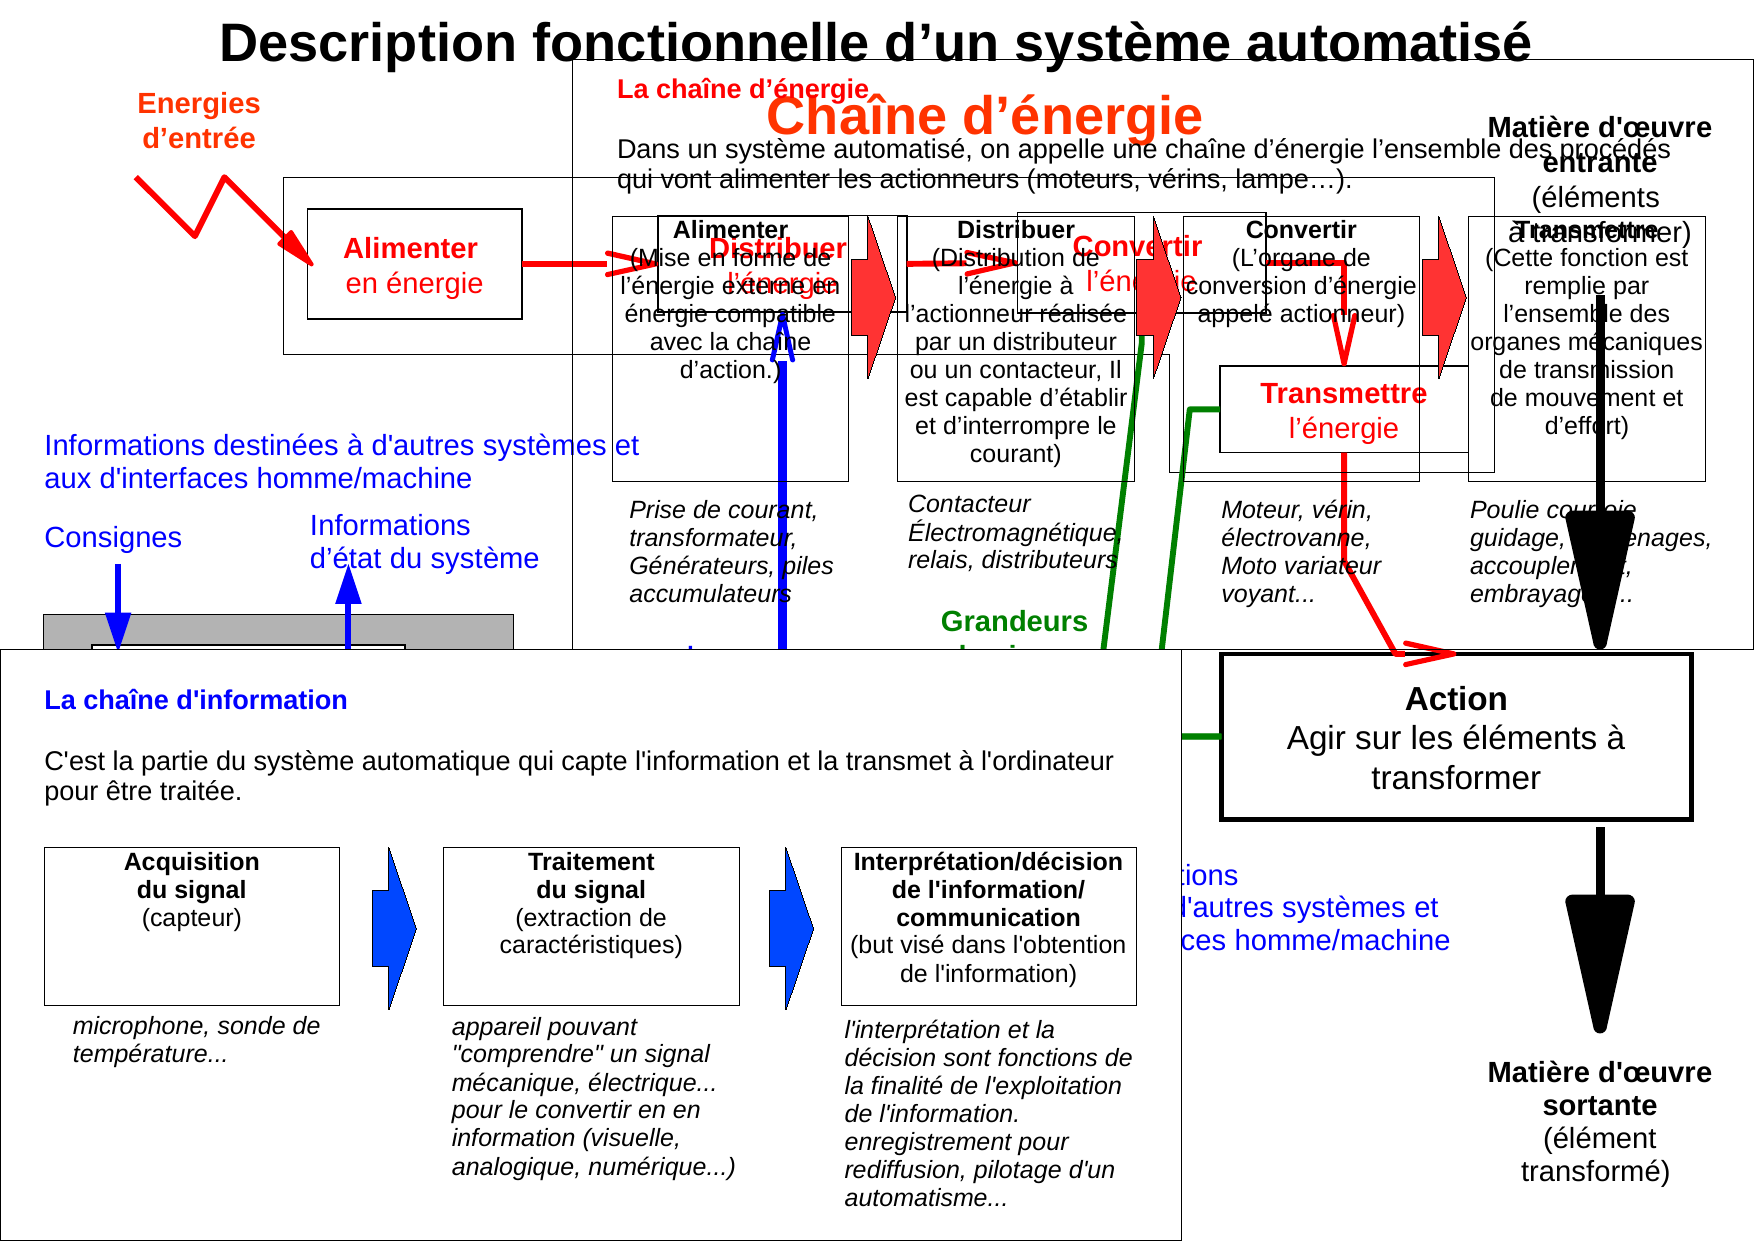

Description fonctionnelle d’un système automatisé
La chaîne d’énergie
Dans un système automatisé, on appelle une chaîne d’énergie l’ensemble des procédés qui vont alimenter les actionneurs (moteurs, vérins, lampe…).
Alimenter
(Mise en forme de l’énergie externe en énergie compatible avec la chaîne d’action.)
Prise de courant, transformateur,
Générateurs, piles
accumulateurs
Distribuer
(Distribution de l’énergie à l’actionneur réalisée par un distributeur ou un contacteur, Il est capable d’établir et d’interrompre le
courant)
Contacteur
Électromagnétique, relais, distributeurs
Convertir
(L’organe de conversion d’énergie appelé actionneur)
Moteur, vérin, électrovanne,
Moto variateur
voyant...
Transmettre
(Cette fonction est remplie par l’ensemble des organes mécaniques de transmission
de mouvement et d’effort)
Poulie courroie guidage, engrenages, accouplement, embrayage…..
Chaîne d’énergie
Energies d’entrée
Alimenter
en énergie
Convertir
l’énergie
Distribuer
l’énergie
Transmettre l’énergie
Matière d'œuvre
entrante
(éléments
à transformer)
Action
Agir sur les éléments à transformer
Matière d'œuvre
sortante
(élément
transformé)
Grandeurs physiques
 à acquérir
ordres
Informations destinées à d'autres systèmes et aux d'interfaces homme/machine
Informations
d’état du système
Consignes
Communiquer
avec l’utilisateur
Informations
Issues d'autres systèmes et d'interfaces homme/machine
Traiter
les informations
Acquérir
les informations
Chaîne d’information
La chaîne d'information
C'est la partie du système automatique qui capte l'information et la transmet à l'ordinateur pour être traitée.
Acquisition
du signal
(capteur)
microphone, sonde de température...
Traitement
du signal
(extraction de caractéristiques)
appareil pouvant "comprendre" un signal mécanique, électrique... pour le convertir en en information (visuelle, analogique, numérique...)
Interprétation/décision
de l'information/
communication
(but visé dans l'obtention de l'information)
l'interprétation et la décision sont fonctions de la finalité de l'exploitation de l'information. enregistrement pour rediffusion, pilotage d'un automatisme...